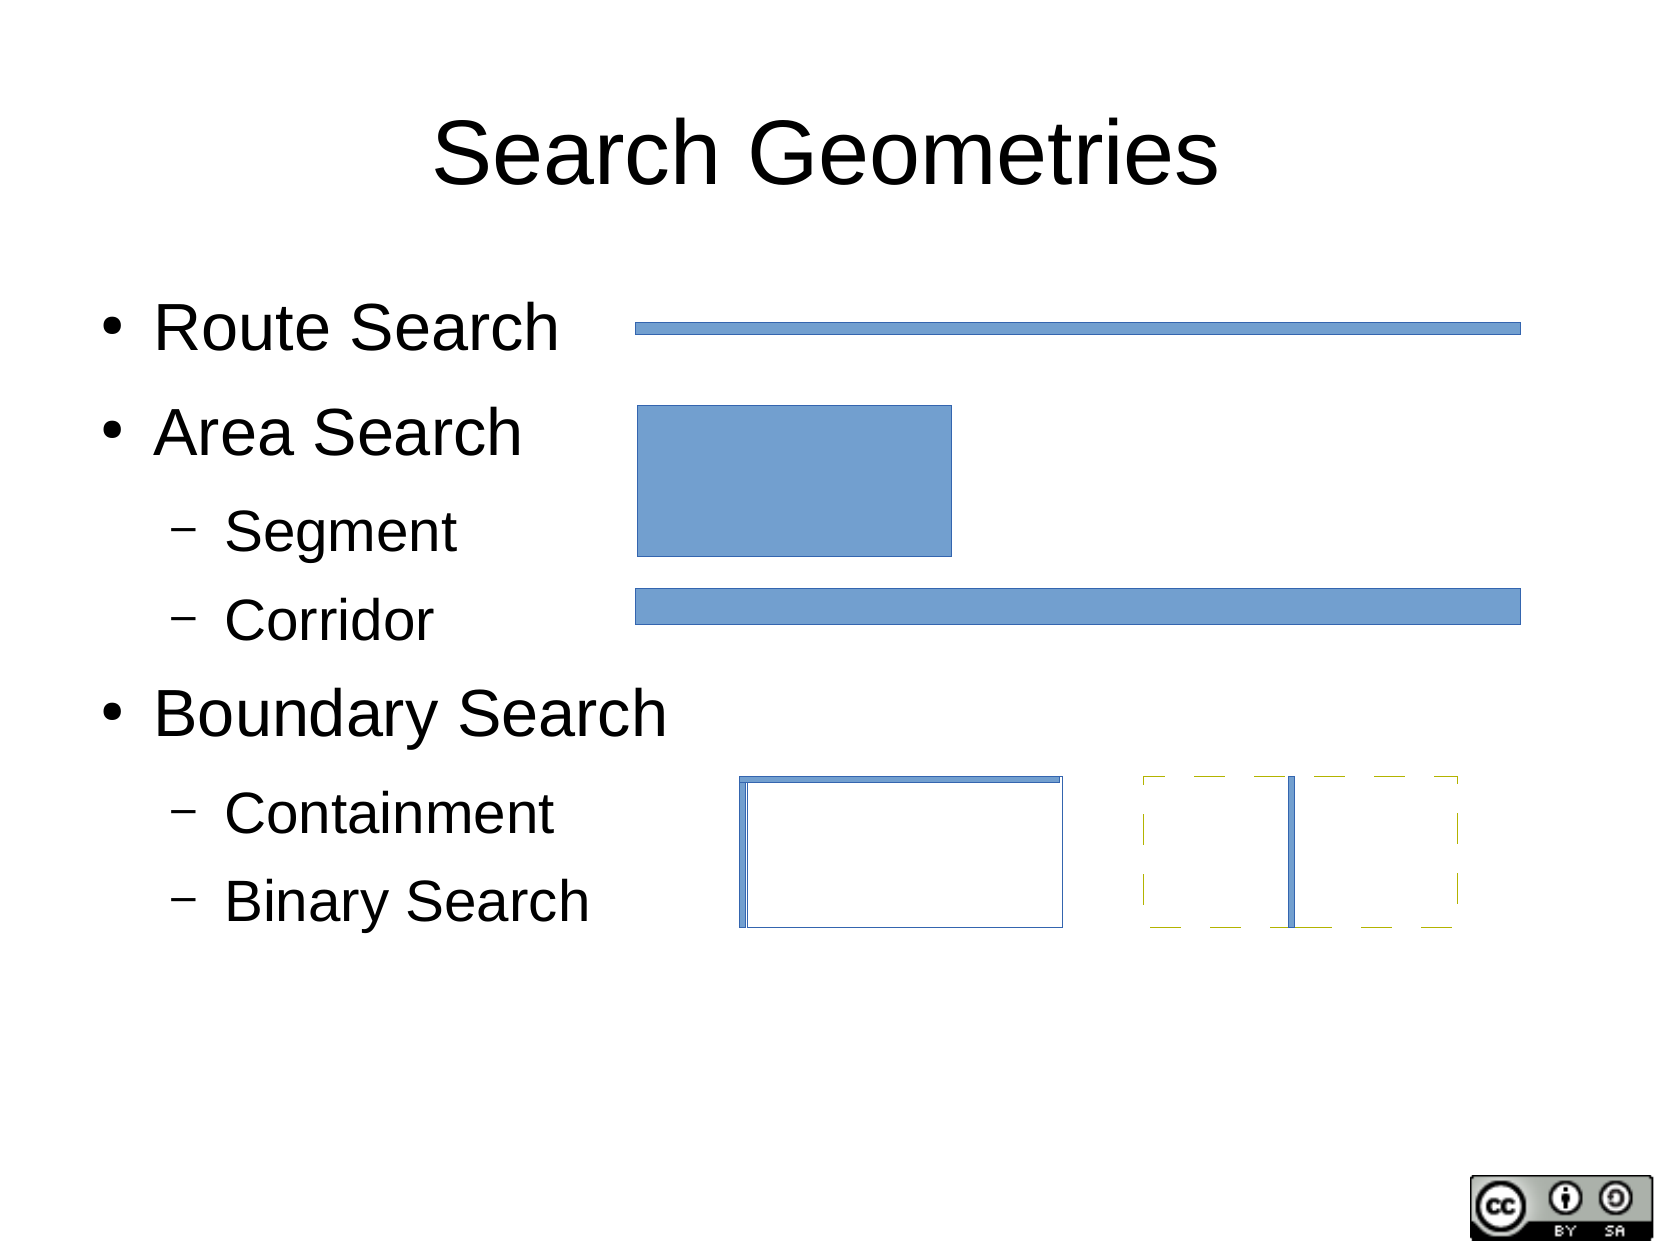

# Search Geometries
Route Search
Area Search
Segment
Corridor
Boundary Search
Containment
Binary Search